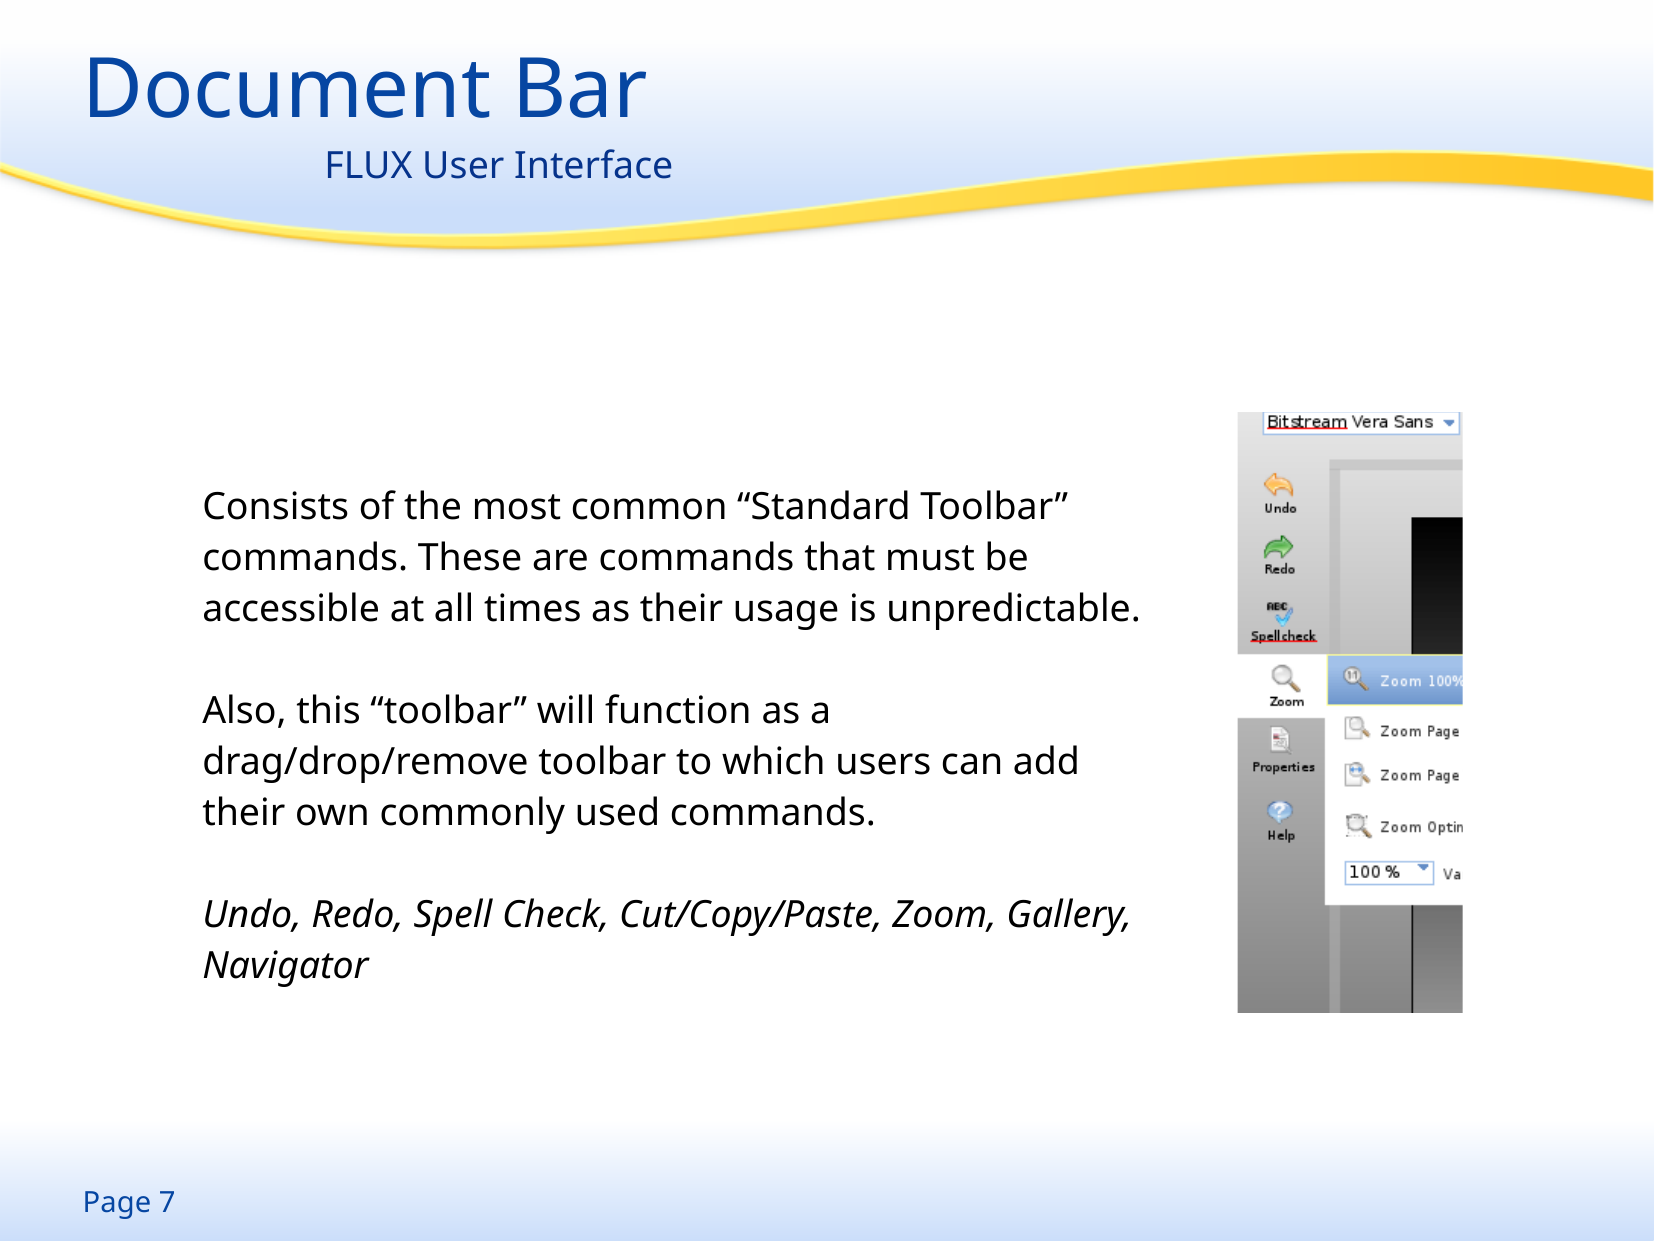

# Document Bar
FLUX User Interface
Consists of the most common “Standard Toolbar” commands. These are commands that must be accessible at all times as their usage is unpredictable.
Also, this “toolbar” will function as a drag/drop/remove toolbar to which users can add their own commonly used commands.
Undo, Redo, Spell Check, Cut/Copy/Paste, Zoom, Gallery, Navigator
7